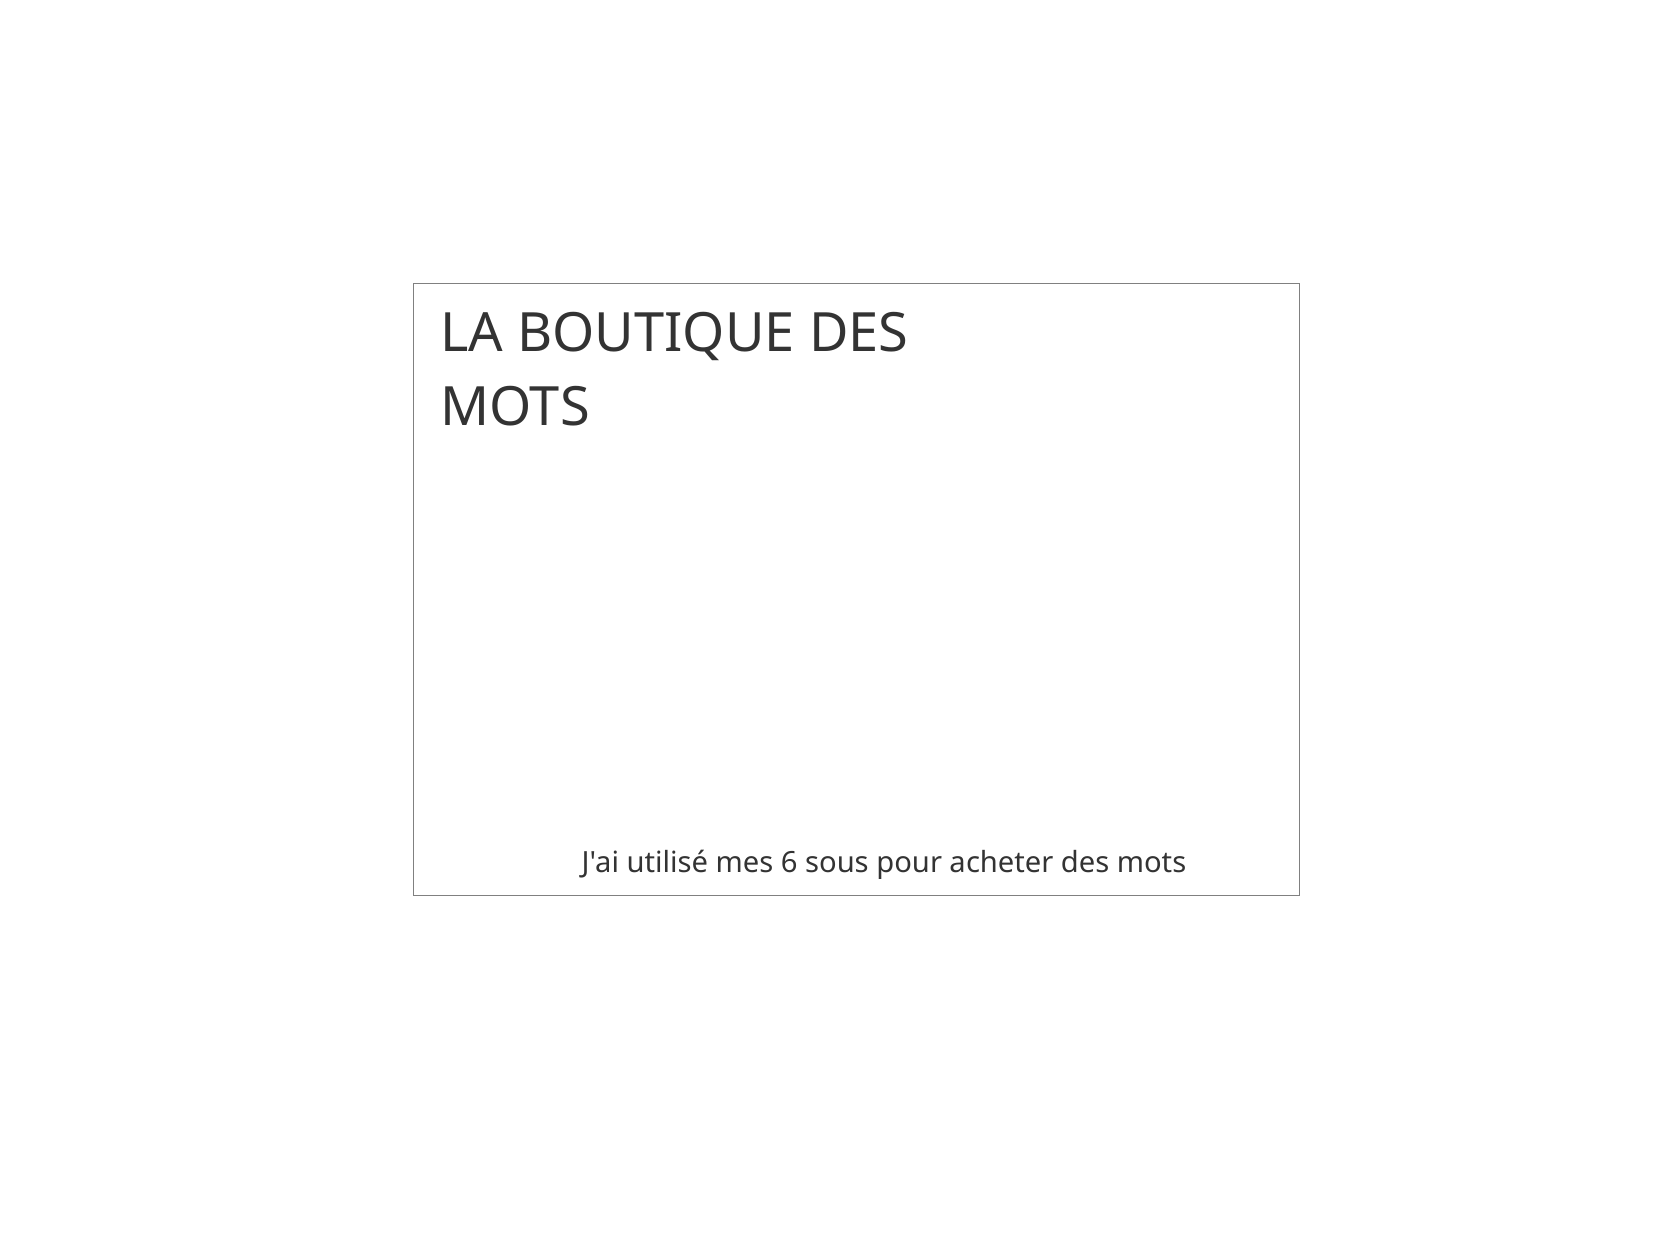

LA BOUTIQUE DES MOTS
J'ai utilisé mes 6 sous pour acheter des mots